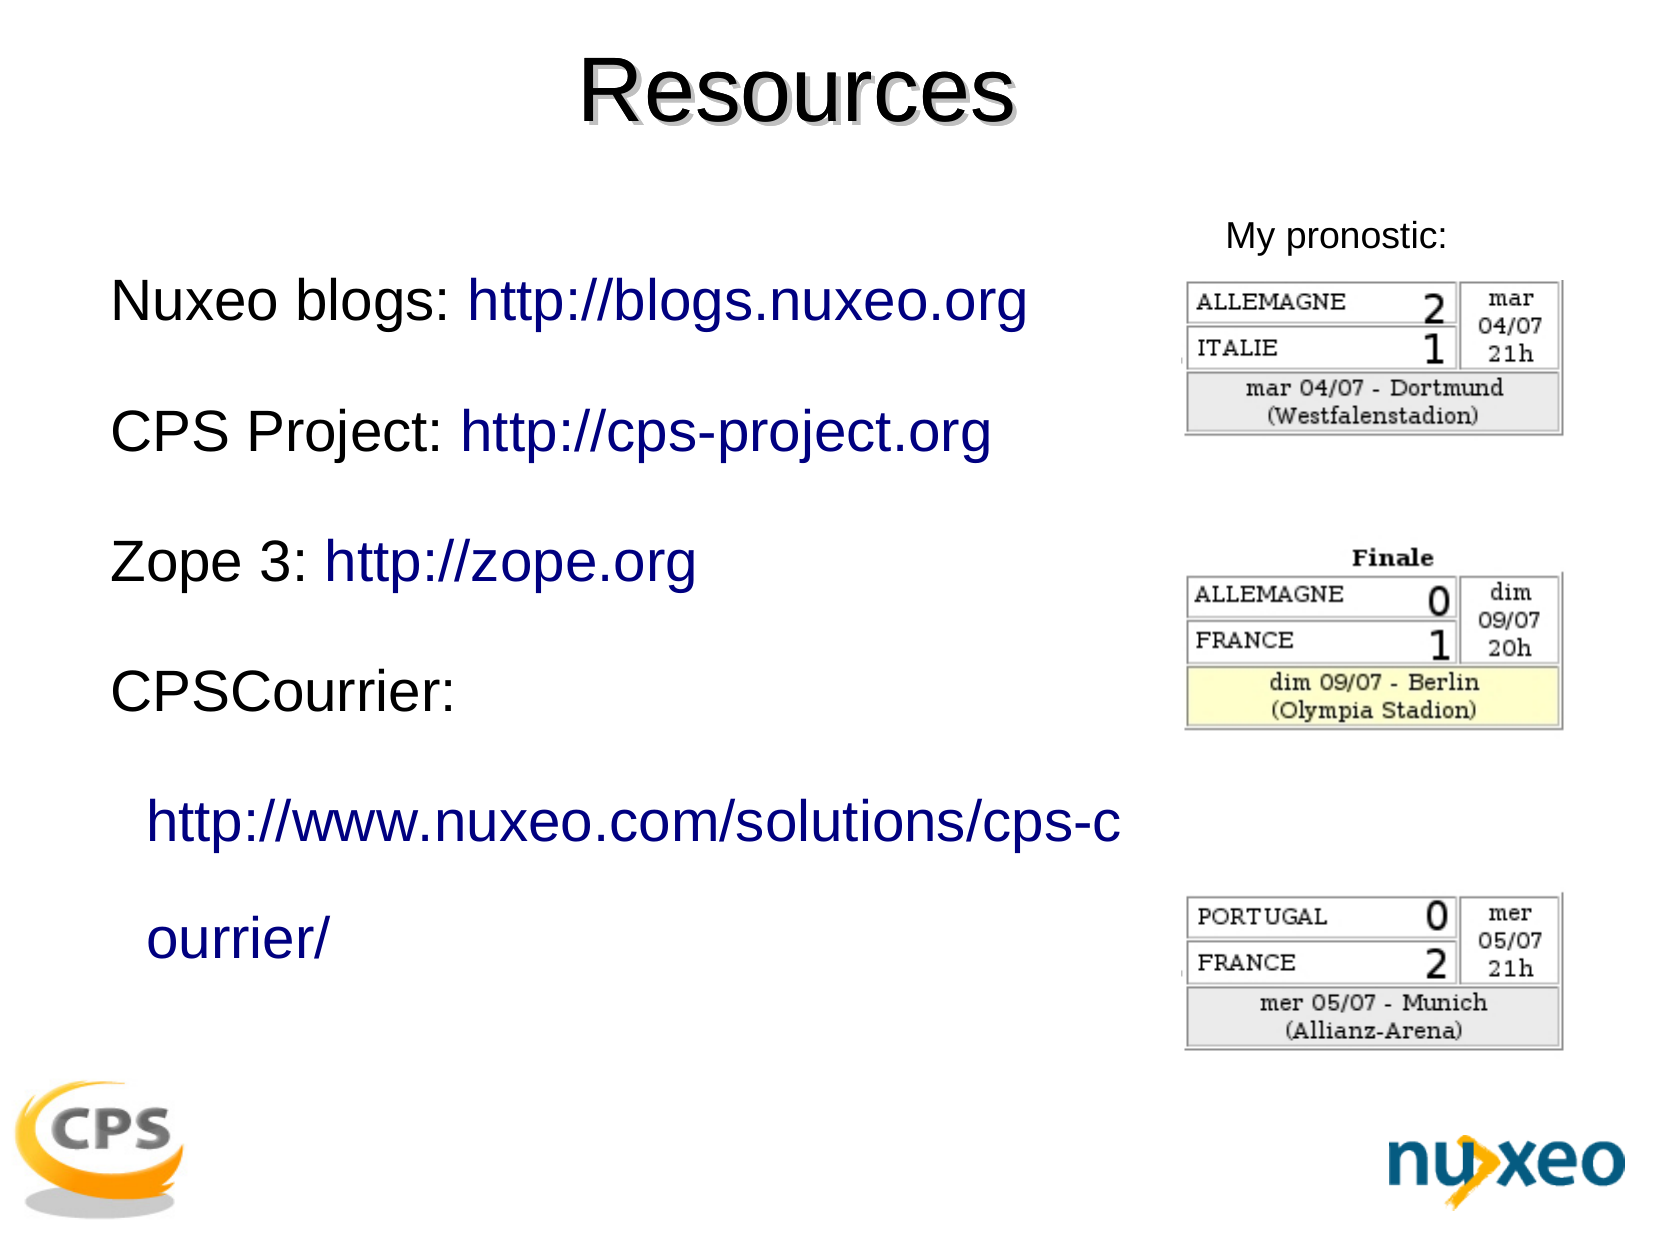

Resources
Resources
Nuxeo blogs: http://blogs.nuxeo.org
CPS Project: http://cps-project.org
Zope 3: http://zope.org
CPSCourrier: http://www.nuxeo.com/solutions/cps-courrier/
My pronostic: